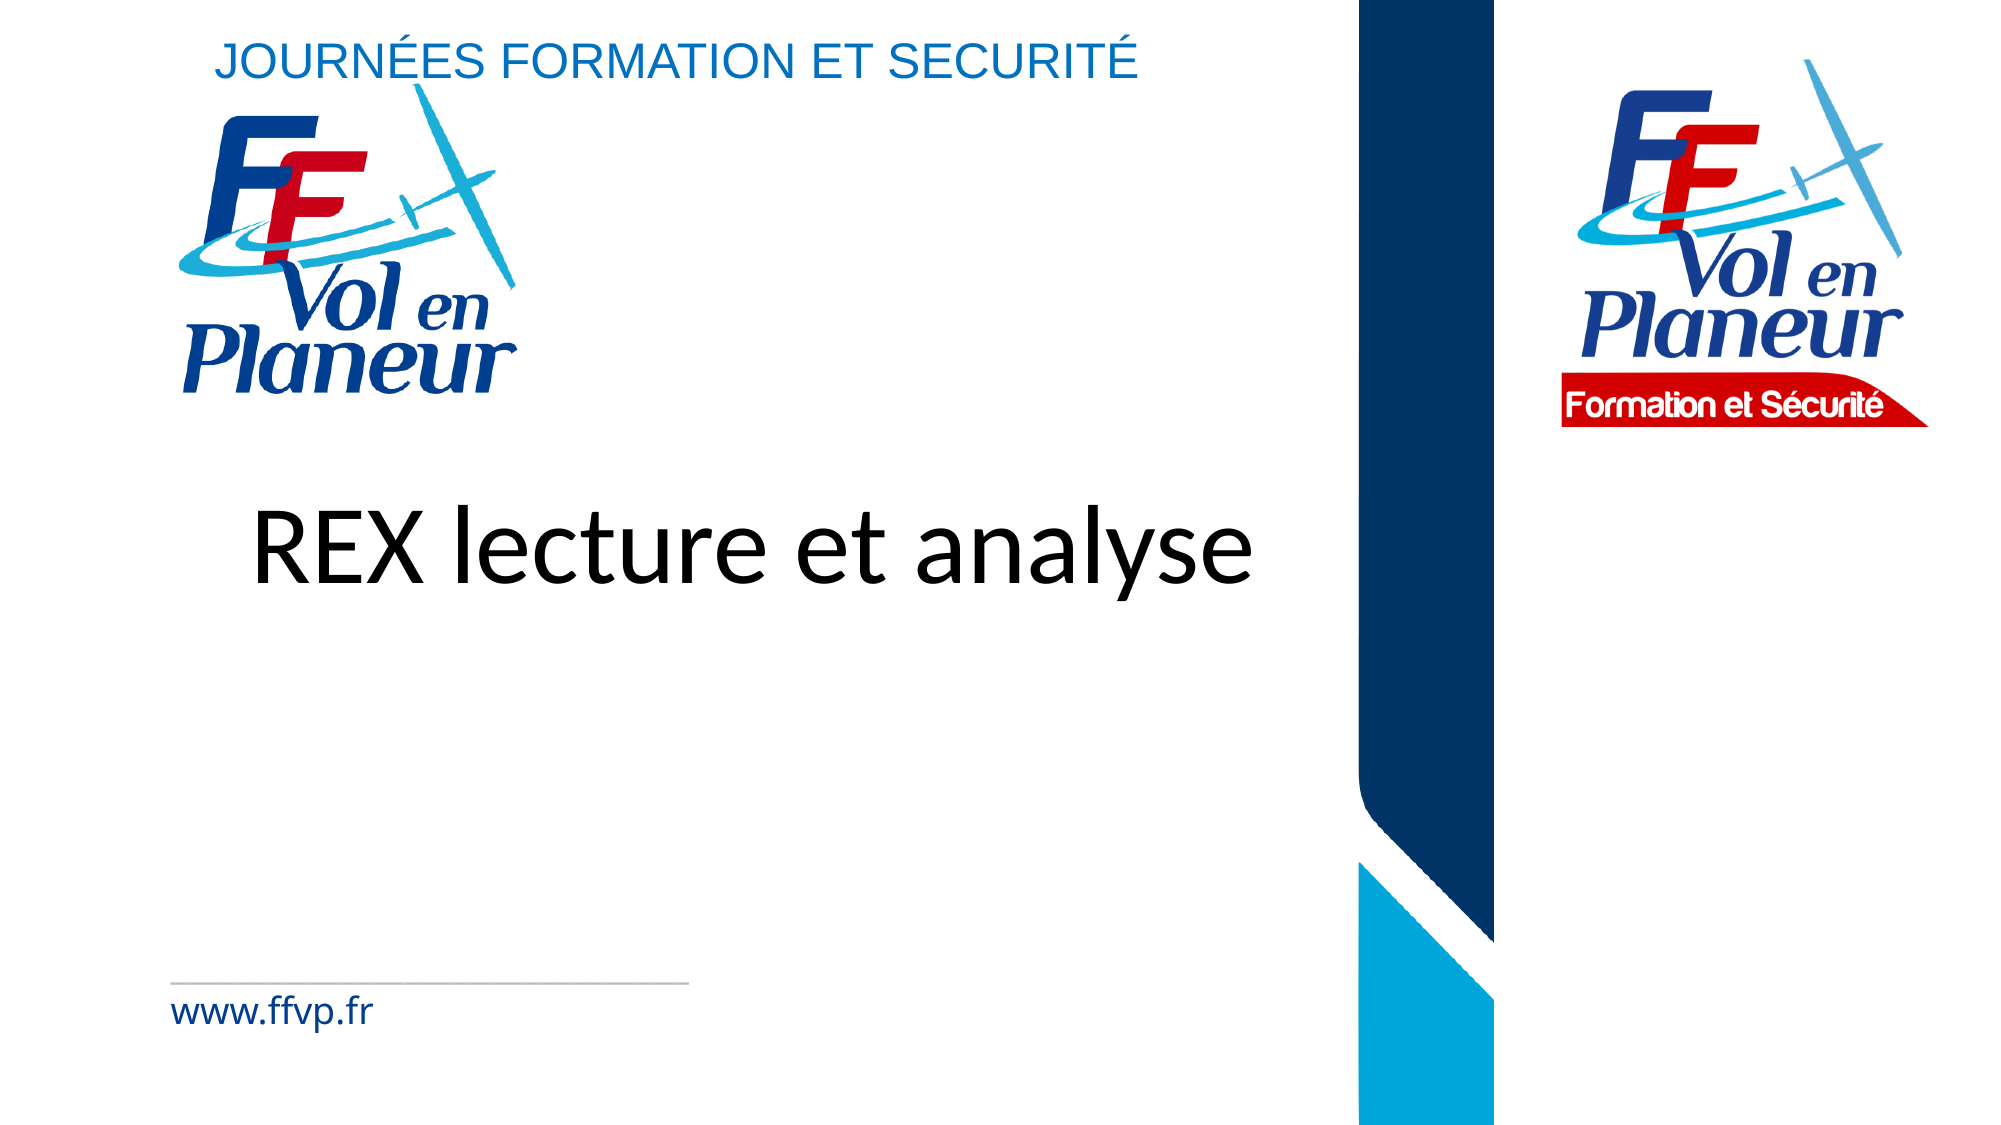

# JOURNÉES FORMATION ET SECURITÉ
REX lecture et analyse